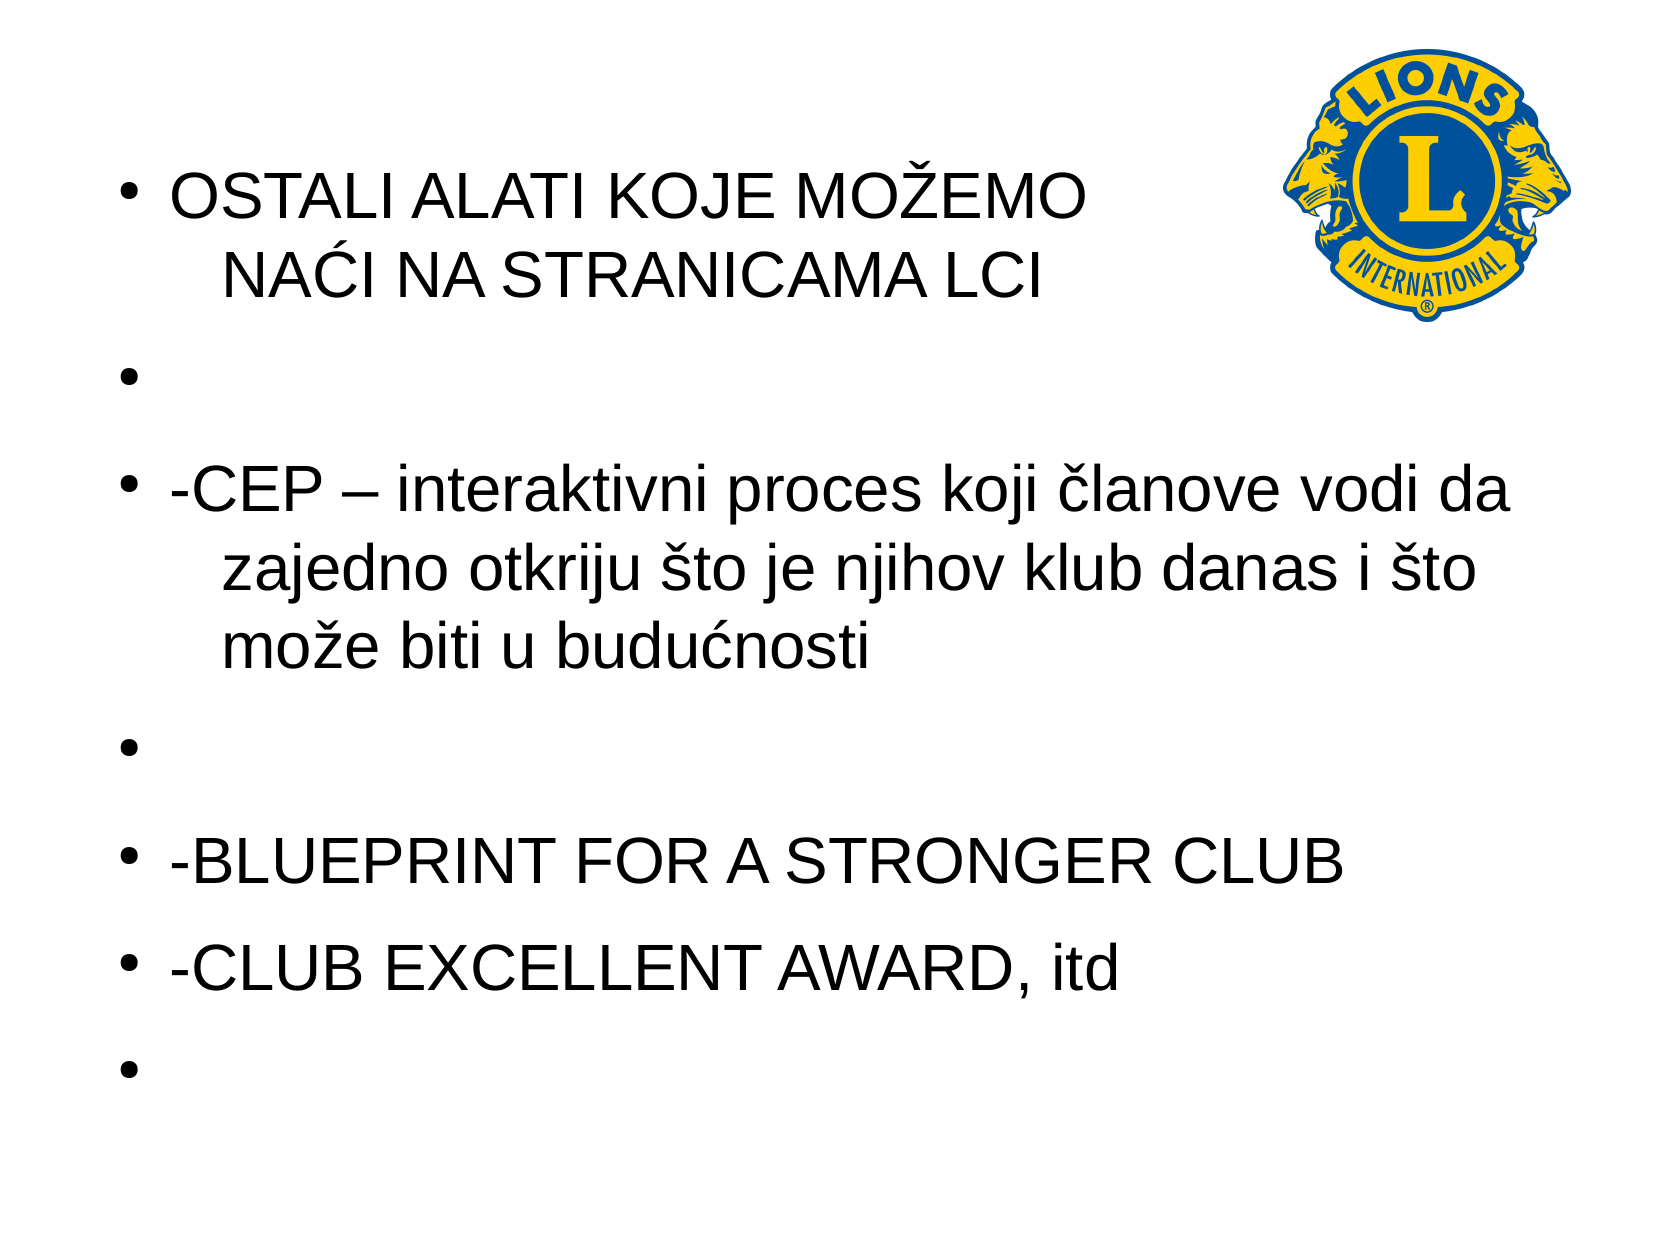

# OSTALI ALATI KOJE MOŽEMO NAĆI NA STRANICAMA LCI
-CEP – interaktivni proces koji članove vodi da zajedno otkriju što je njihov klub danas i što može biti u budućnosti
-BLUEPRINT FOR A STRONGER CLUB
-CLUB EXCELLENT AWARD, itd